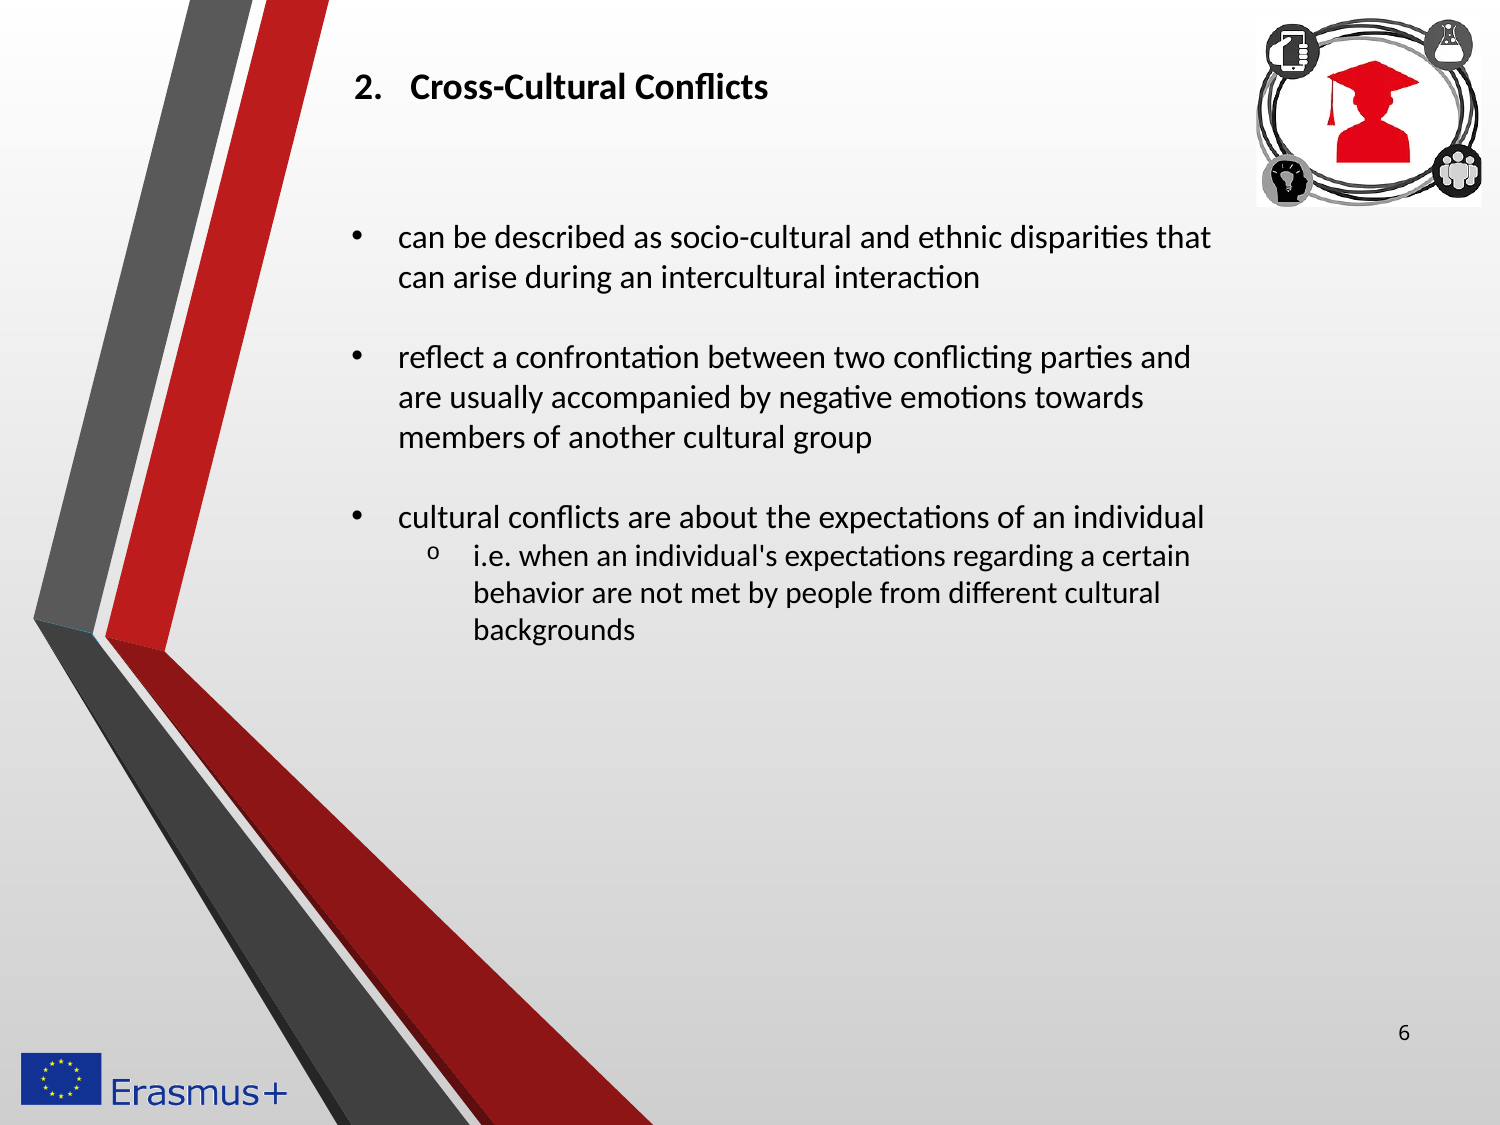

Cross-Cultural Conflicts
can be described as socio-cultural and ethnic disparities that can arise during an intercultural interaction
reflect a confrontation between two conflicting parties and are usually accompanied by negative emotions towards members of another cultural group
cultural conflicts are about the expectations of an individual
i.e. when an individual's expectations regarding a certain behavior are not met by people from different cultural backgrounds